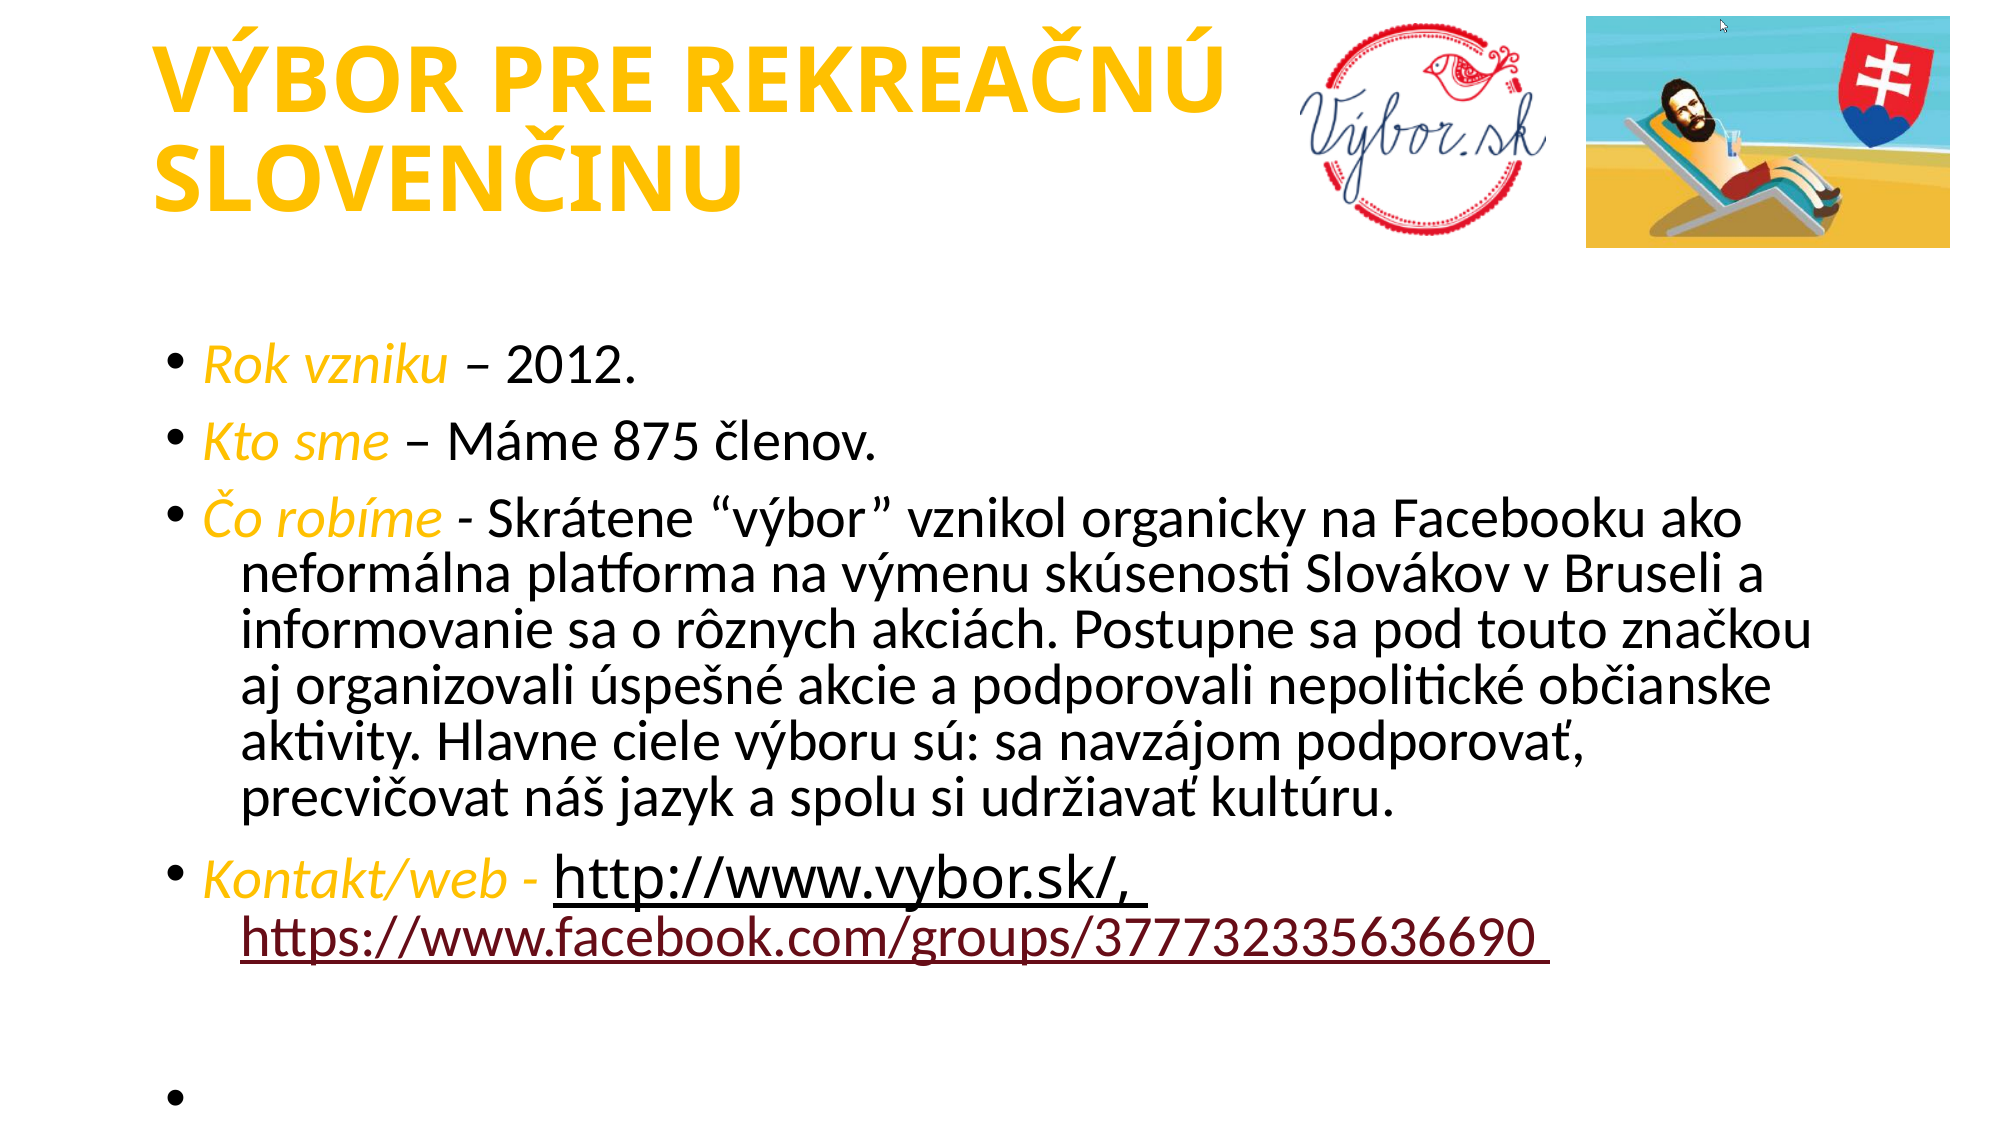

# VÝBOR PRE REKREAČNÚ SLOVENČINU
Rok vzniku – 2012.
Kto sme – Máme 875 členov.
Čo robíme - Skrátene “výbor” vznikol organicky na Facebooku ako neformálna platforma na výmenu skúsenosti Slovákov v Bruseli a informovanie sa o rôznych akciách. Postupne sa pod touto značkou aj organizovali úspešné akcie a podporovali nepolitické občianske aktivity. Hlavne ciele výboru sú: sa navzájom podporovať, precvičovat náš jazyk a spolu si udržiavať kultúru.
Kontakt/web - http://www.vybor.sk/, https://www.facebook.com/groups/377732335636690